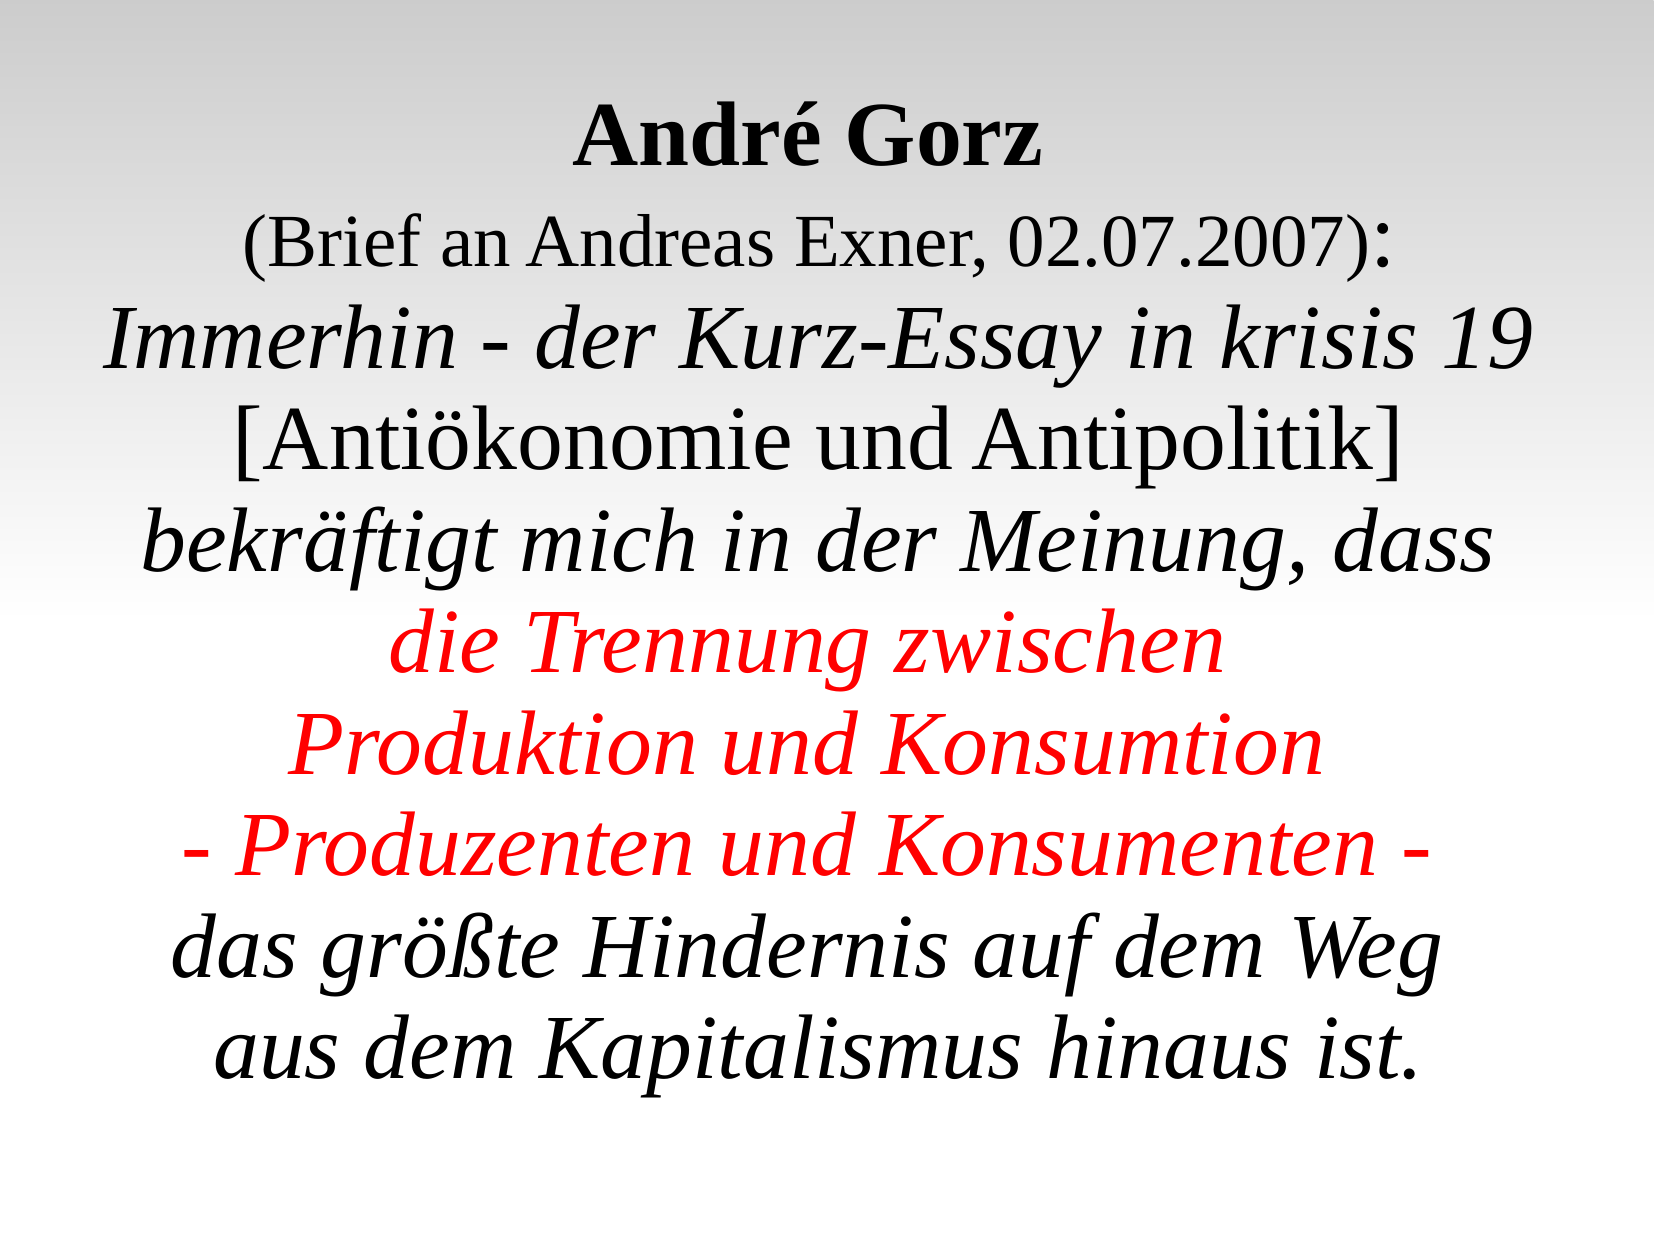

André Gorz
(Brief an Andreas Exner, 02.07.2007):
Immerhin - der Kurz-Essay in krisis 19
[Antiökonomie und Antipolitik]
bekräftigt mich in der Meinung, dass die Trennung zwischen
Produktion und Konsumtion
- Produzenten und Konsumenten -
das größte Hindernis auf dem Weg
aus dem Kapitalismus hinaus ist.